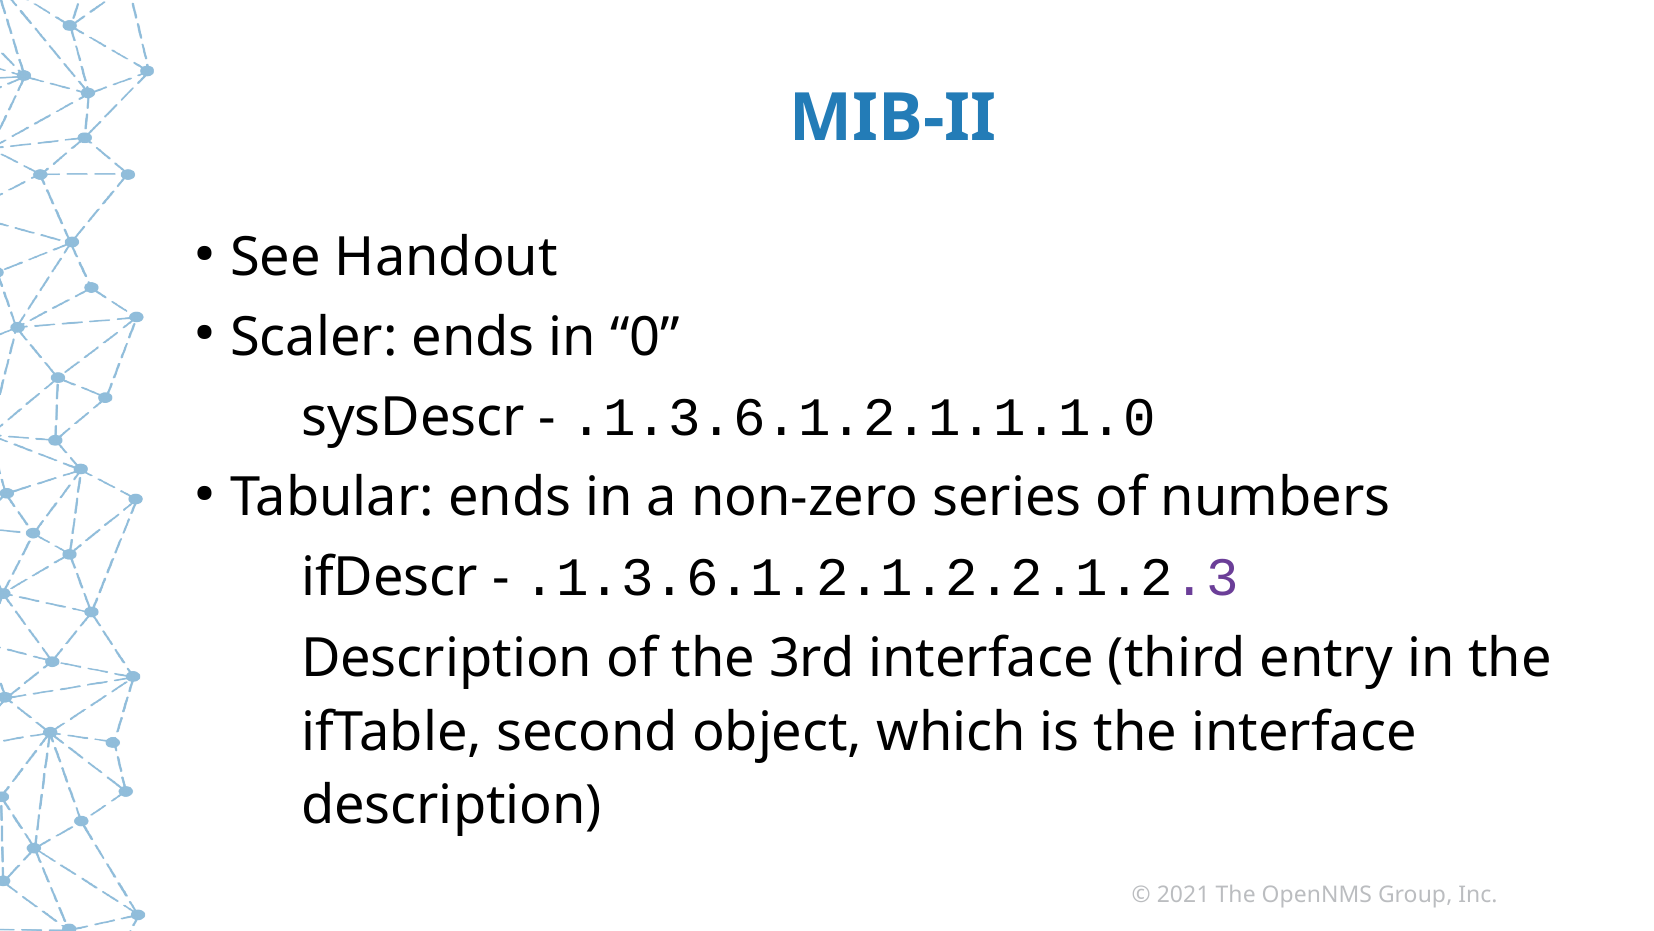

# MIB-II
See Handout
Scaler: ends in “0”
sysDescr - .1.3.6.1.2.1.1.1.0
Tabular: ends in a non-zero series of numbers
ifDescr - .1.3.6.1.2.1.2.2.1.2.3
Description of the 3rd interface (third entry in the ifTable, second object, which is the interface description)